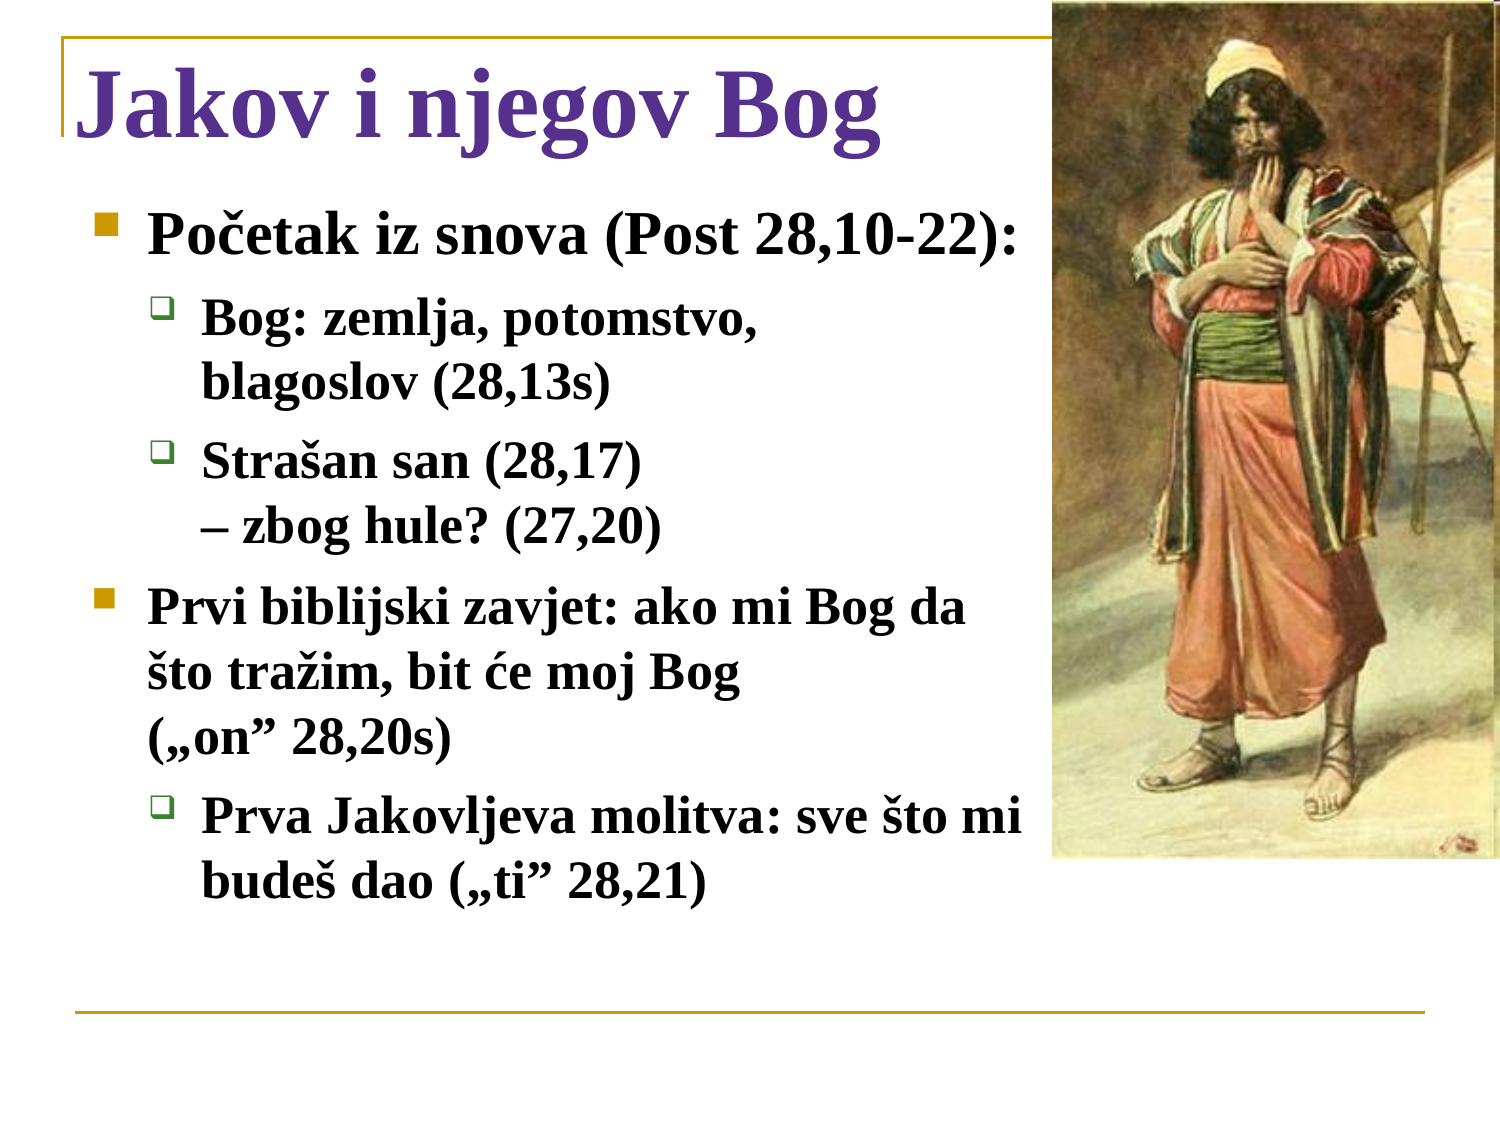

# Jakov i njegov Bog
Početak iz snova (Post 28,10-22):
Bog: zemlja, potomstvo,
blagoslov (28,13s)
Strašan san (28,17)
– zbog hule? (27,20)
Prvi biblijski zavjet: ako mi Bog da
što tražim, bit će moj Bog
(„on” 28,20s)
Prva Jakovljeva molitva: sve što mi
budeš dao („ti” 28,21)